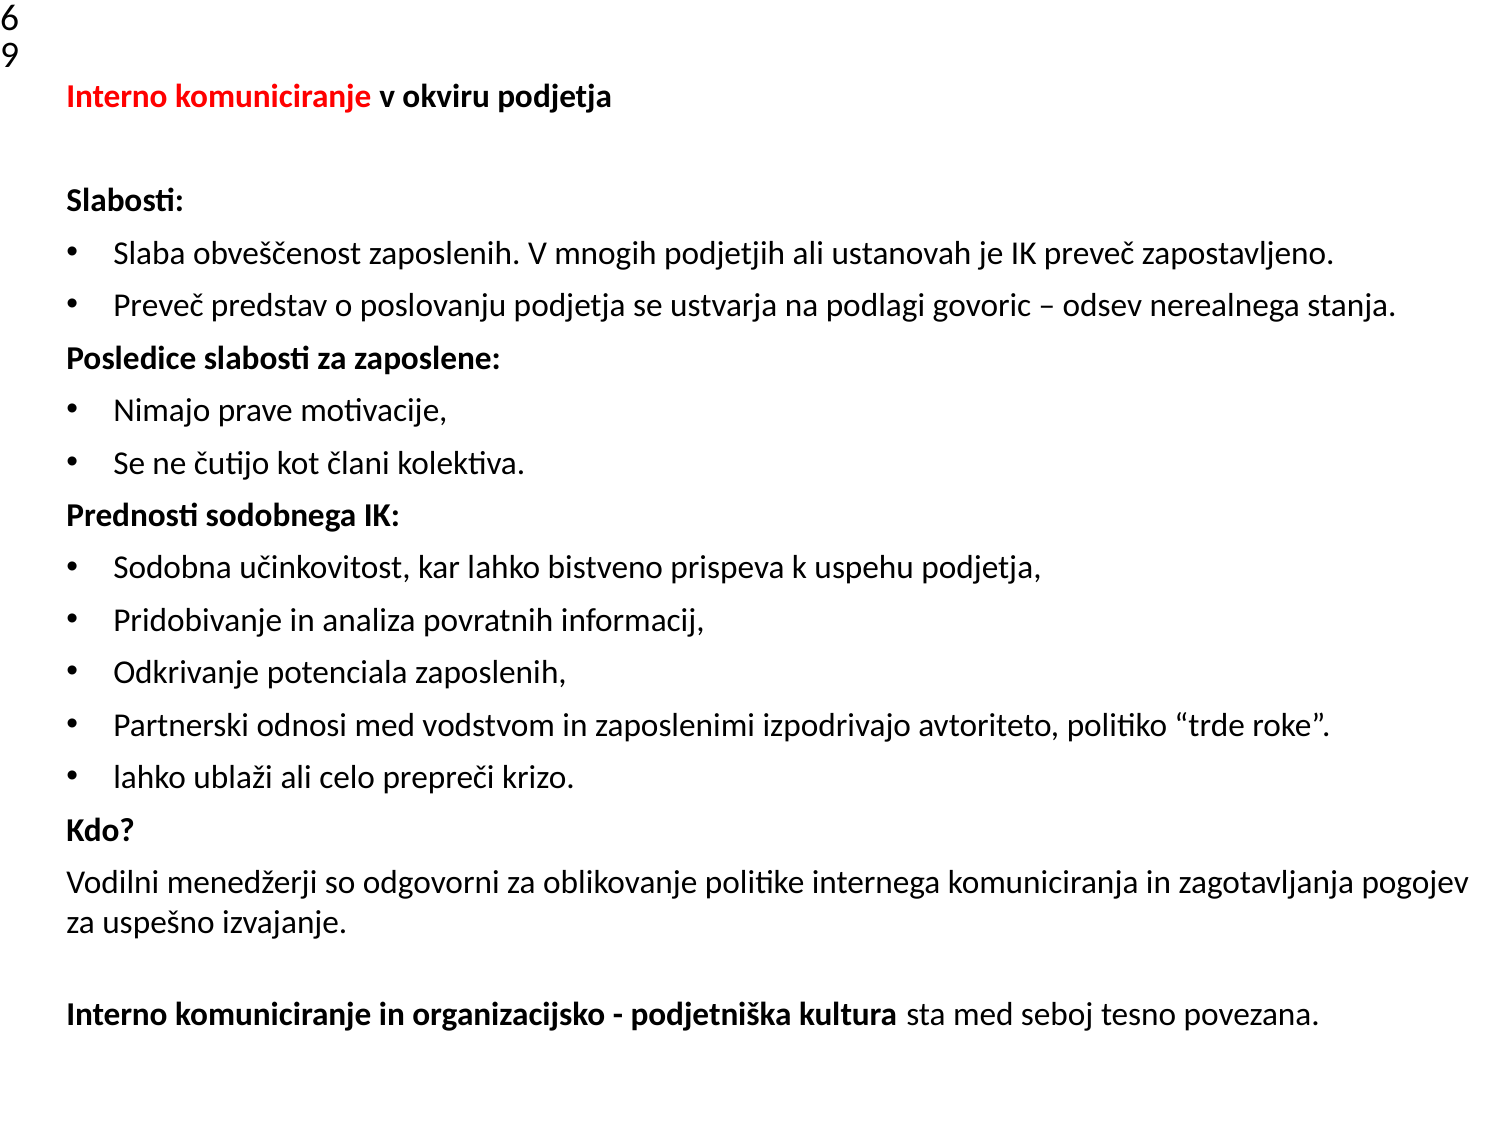

Interno komuniciranje v okviru podjetja
Slabosti:
Slaba obveščenost zaposlenih. V mnogih podjetjih ali ustanovah je IK preveč zapostavljeno.
Preveč predstav o poslovanju podjetja se ustvarja na podlagi govoric – odsev nerealnega stanja.
Posledice slabosti za zaposlene:
Nimajo prave motivacije,
Se ne čutijo kot člani kolektiva.
Prednosti sodobnega IK:
Sodobna učinkovitost, kar lahko bistveno prispeva k uspehu podjetja,
Pridobivanje in analiza povratnih informacij,
Odkrivanje potenciala zaposlenih,
Partnerski odnosi med vodstvom in zaposlenimi izpodrivajo avtoriteto, politiko “trde roke”.
lahko ublaži ali celo prepreči krizo.
Kdo?
Vodilni menedžerji so odgovorni za oblikovanje politike internega komuniciranja in zagotavljanja pogojev za uspešno izvajanje.
Interno komuniciranje in organizacijsko - podjetniška kultura sta med seboj tesno povezana.